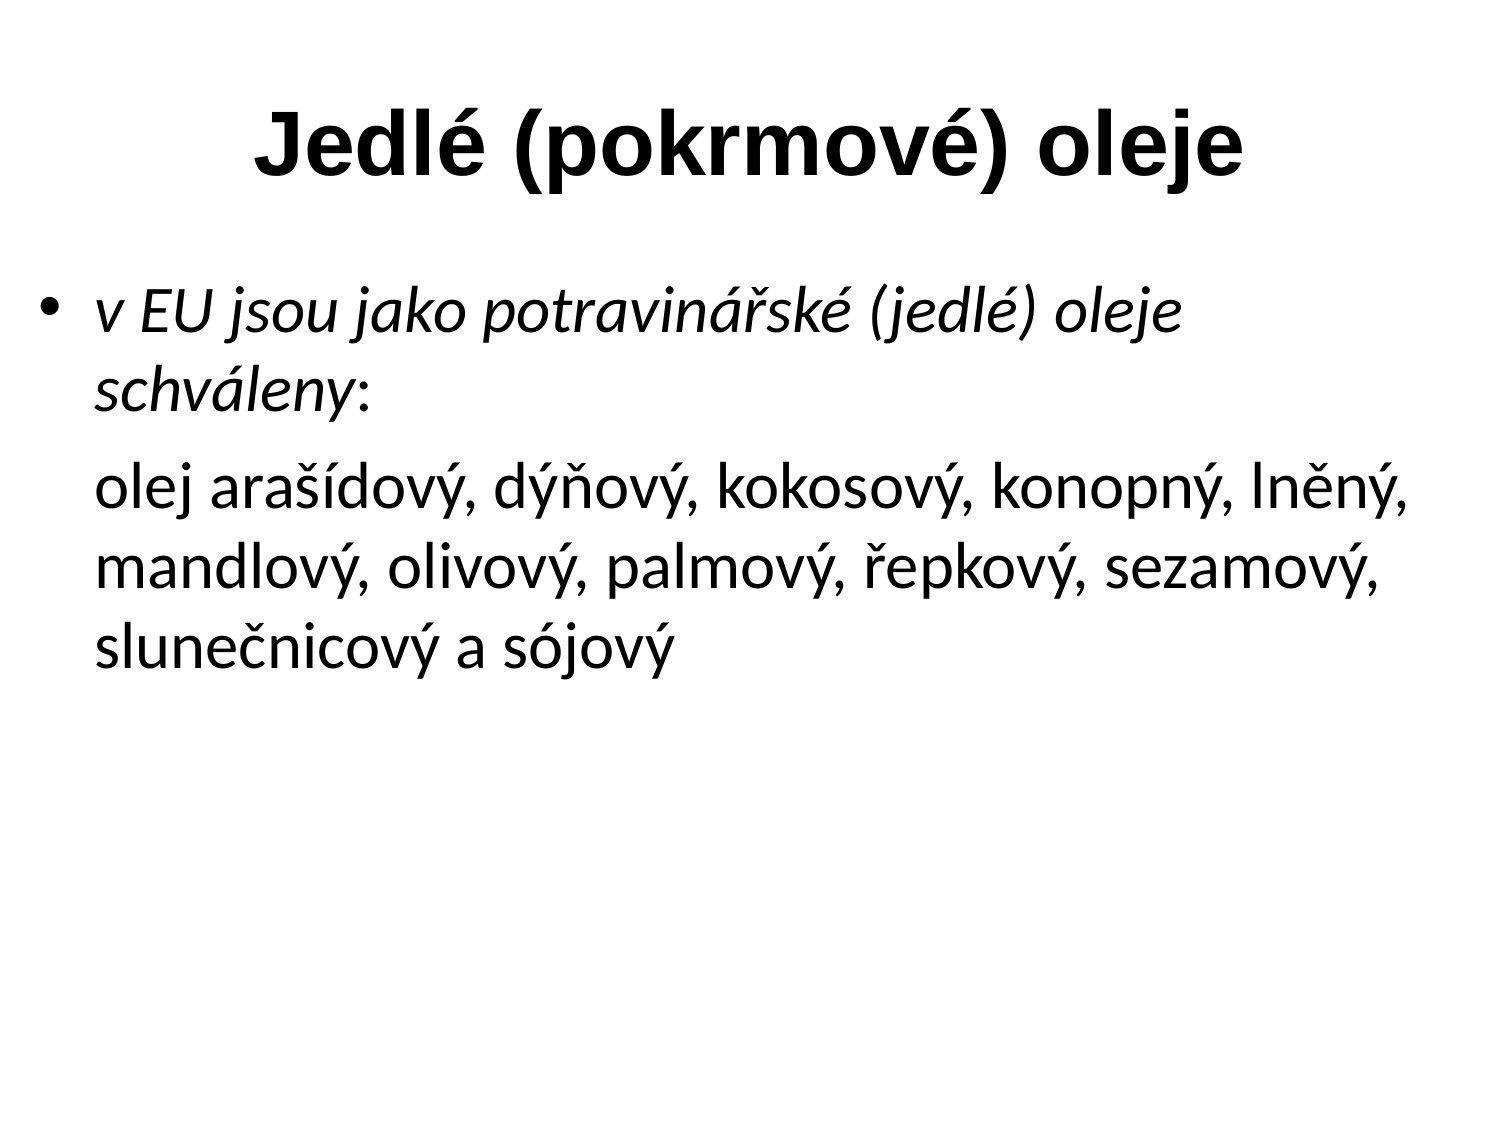

Jedlé (pokrmové) oleje
# v EU jsou jako potravinářské (jedlé) oleje schváleny:
	olej arašídový, dýňový, kokosový, konopný, lněný, mandlový, olivový, palmový, řepkový, sezamový, slunečnicový a sójový